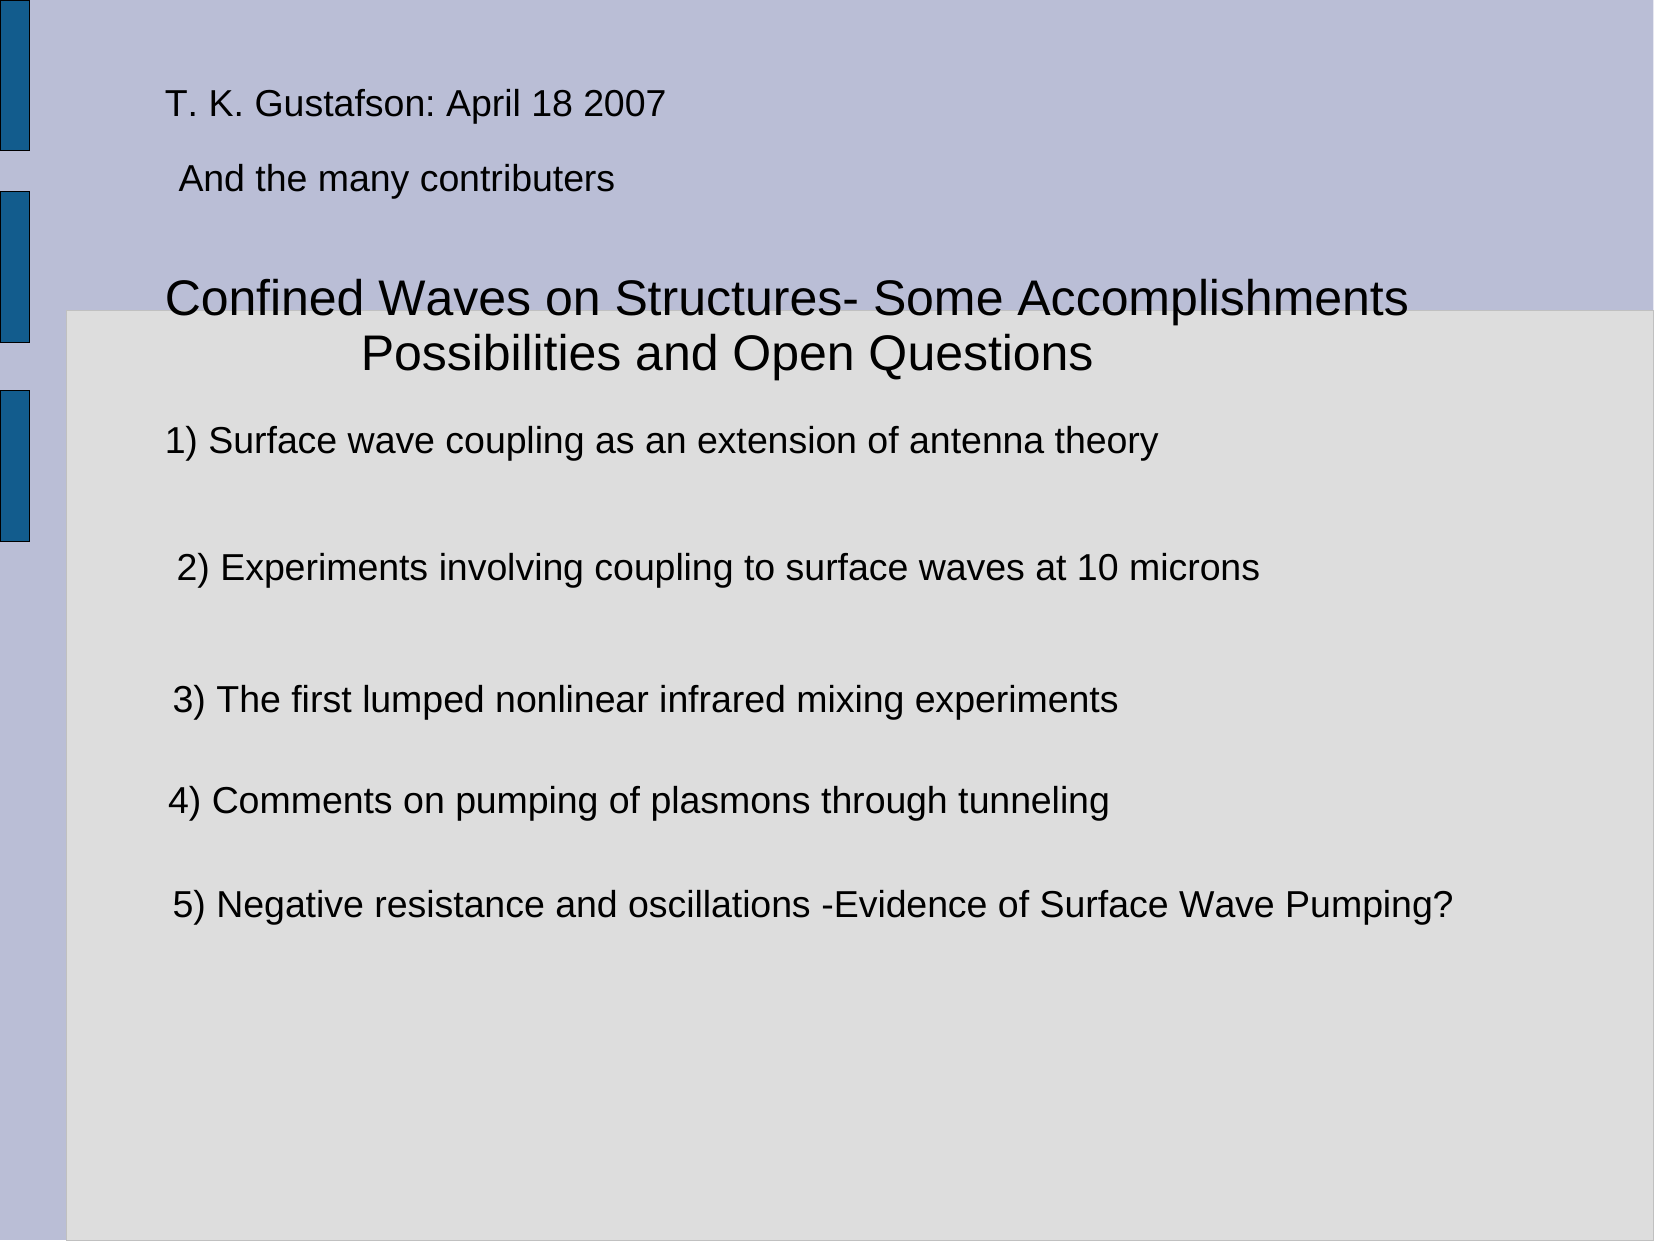

T. K. Gustafson: April 18 2007
And the many contributers
Confined Waves on Structures- Some Accomplishments
 Possibilities and Open Questions
1) Surface wave coupling as an extension of antenna theory
2) Experiments involving coupling to surface waves at 10 microns
3) The first lumped nonlinear infrared mixing experiments
4) Comments on pumping of plasmons through tunneling
5) Negative resistance and oscillations -Evidence of Surface Wave Pumping?